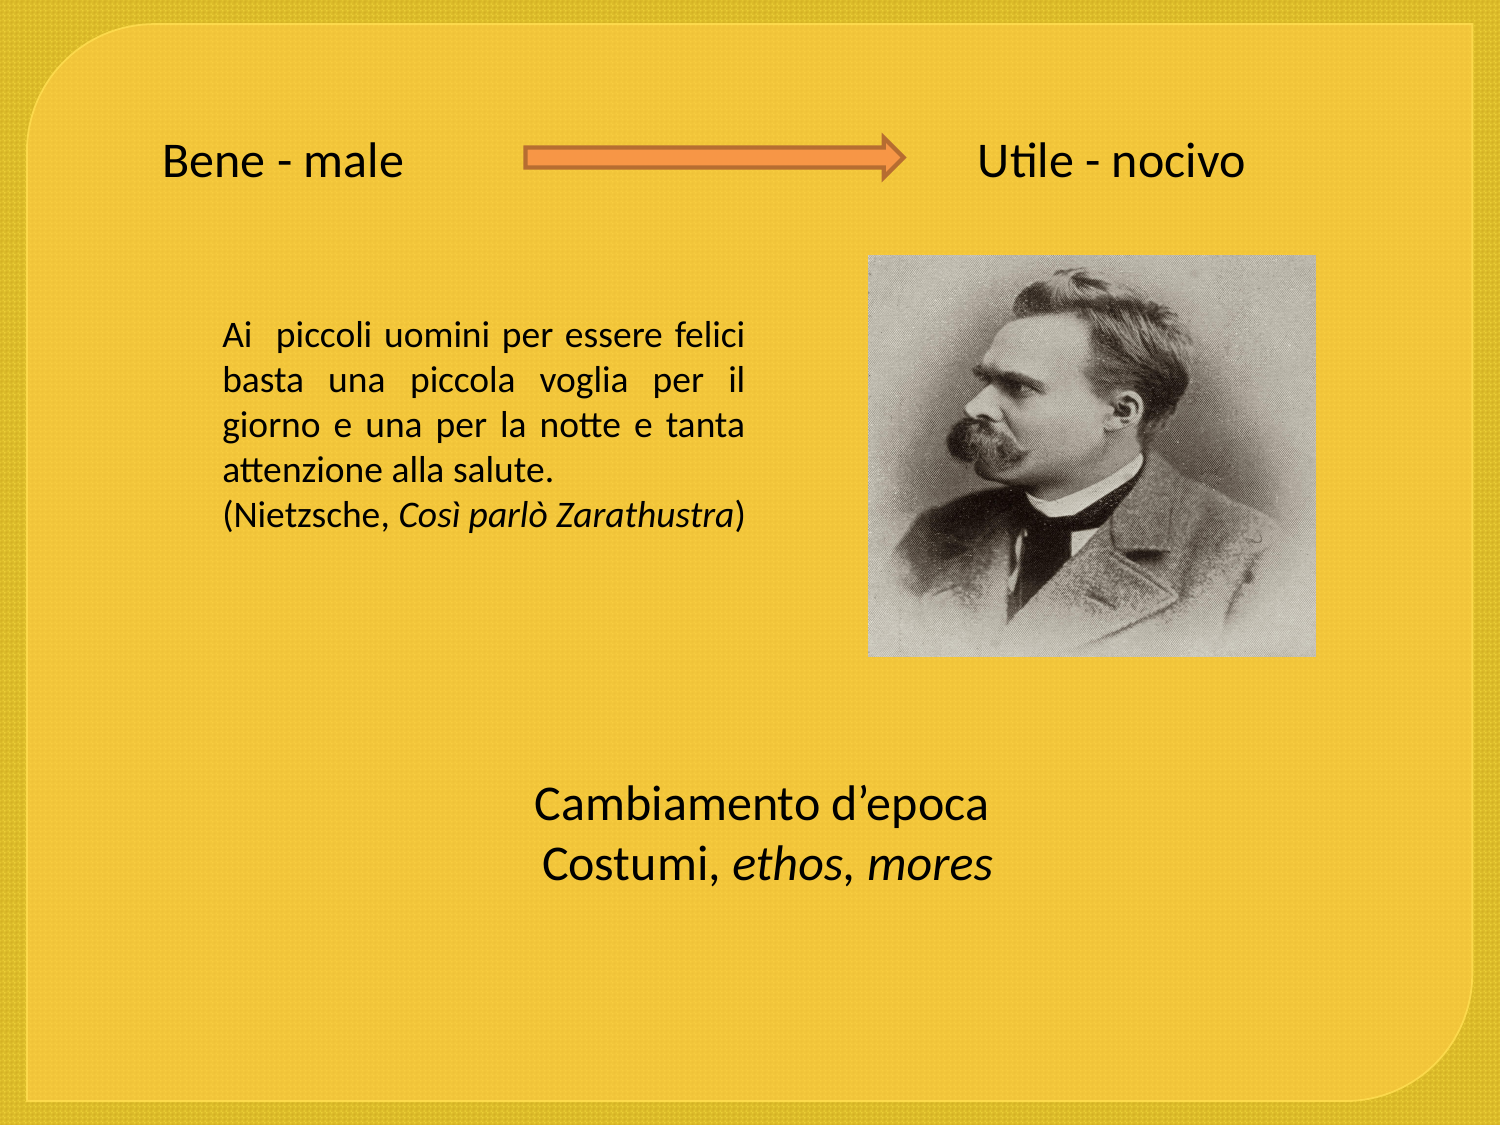

Bene - male Utile - nocivo
Ai piccoli uomini per essere felici basta una piccola voglia per il giorno e una per la notte e tanta attenzione alla salute.
(Nietzsche, Così parlò Zarathustra)
Cambiamento d’epoca
Costumi, ethos, mores